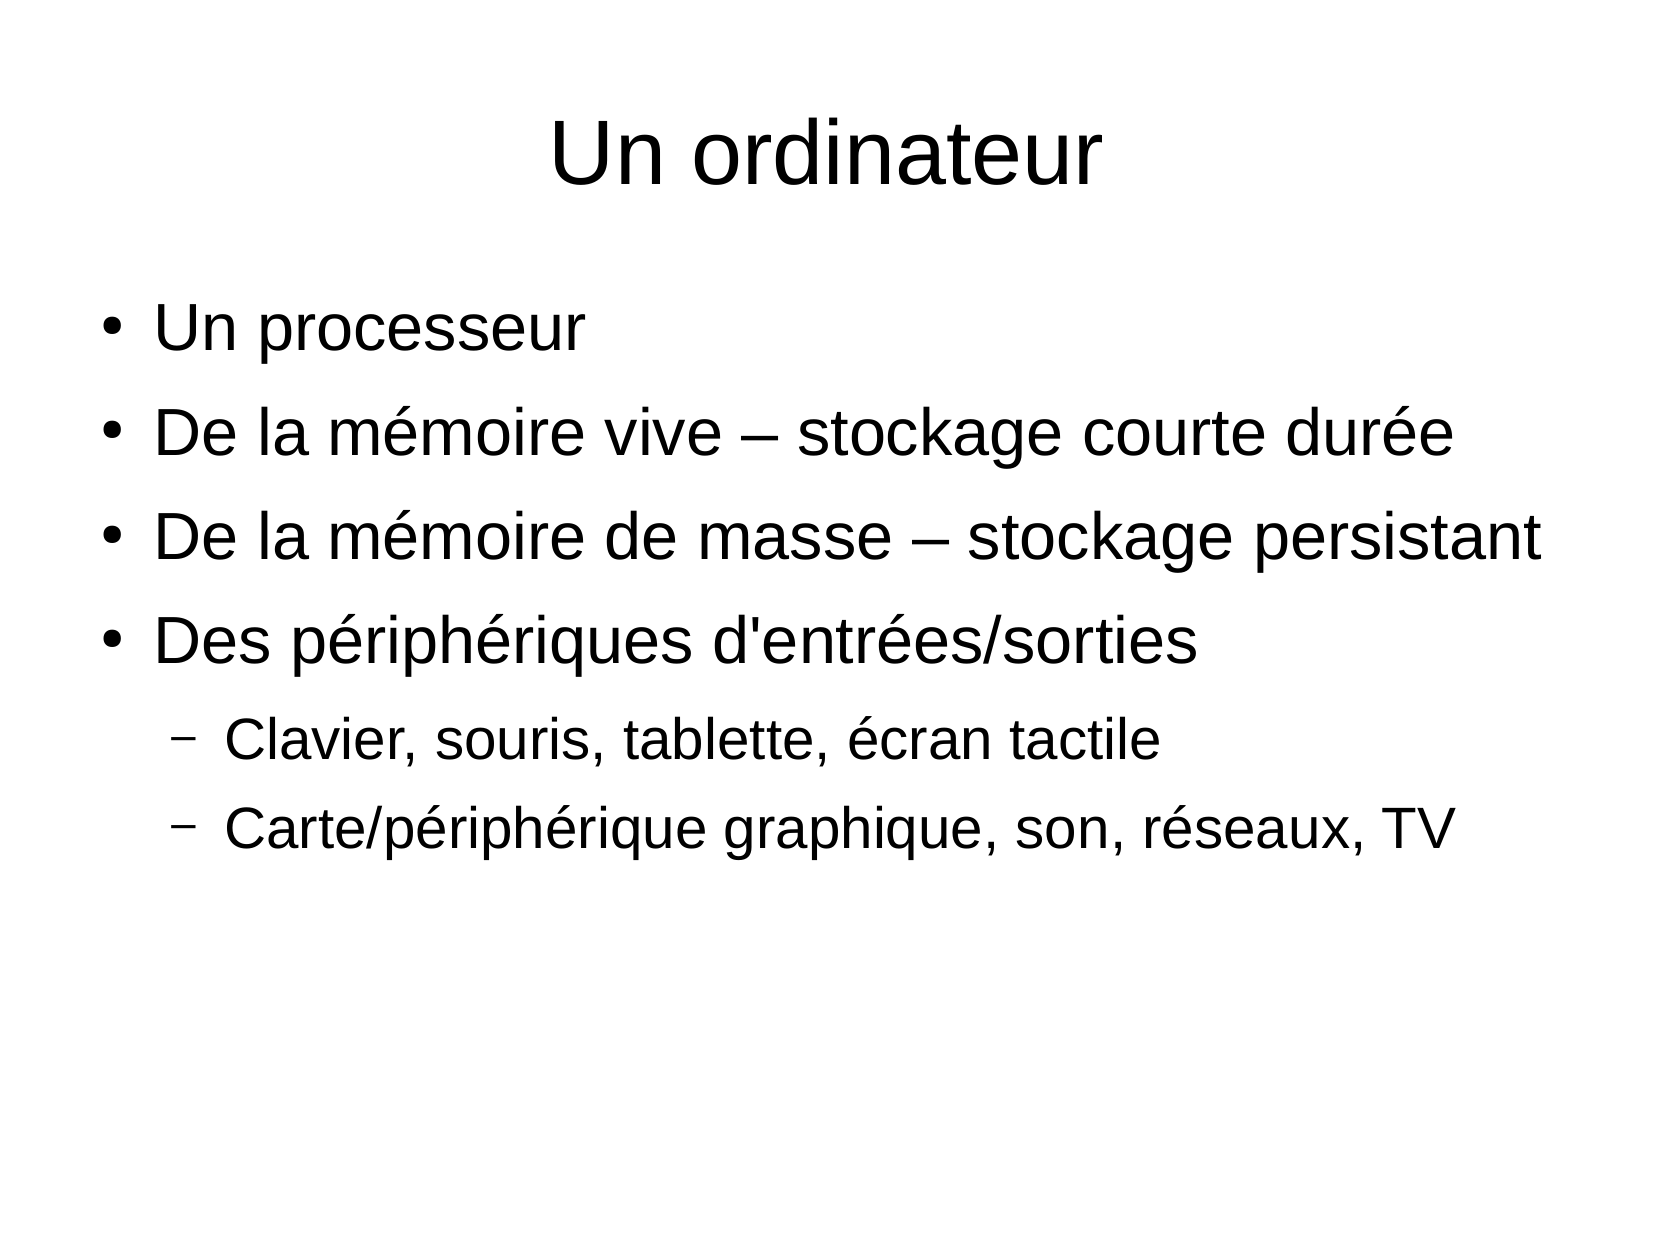

# Un ordinateur
Un processeur
De la mémoire vive – stockage courte durée
De la mémoire de masse – stockage persistant
Des périphériques d'entrées/sorties
Clavier, souris, tablette, écran tactile
Carte/périphérique graphique, son, réseaux, TV